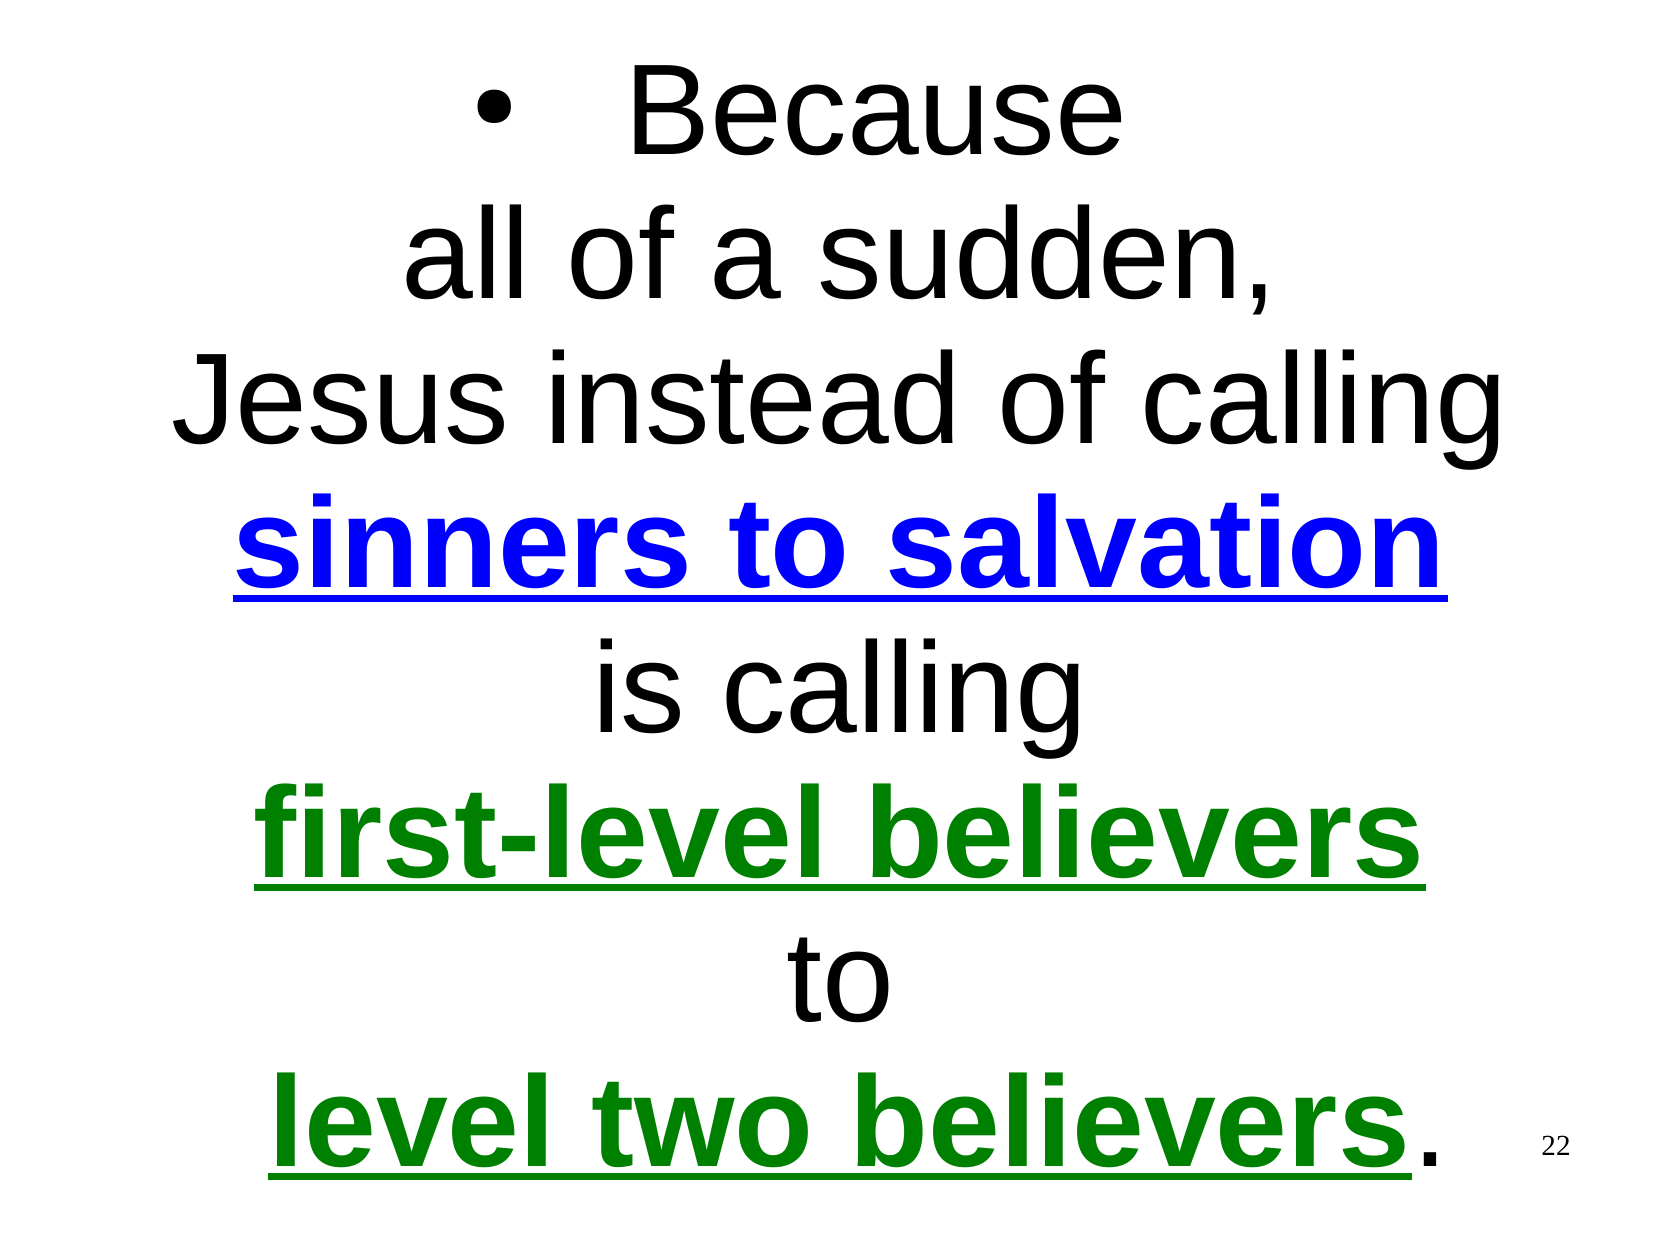

# Because all of a sudden, Jesus instead of calling sinners to salvation is calling first-level believers to level two believers.
22